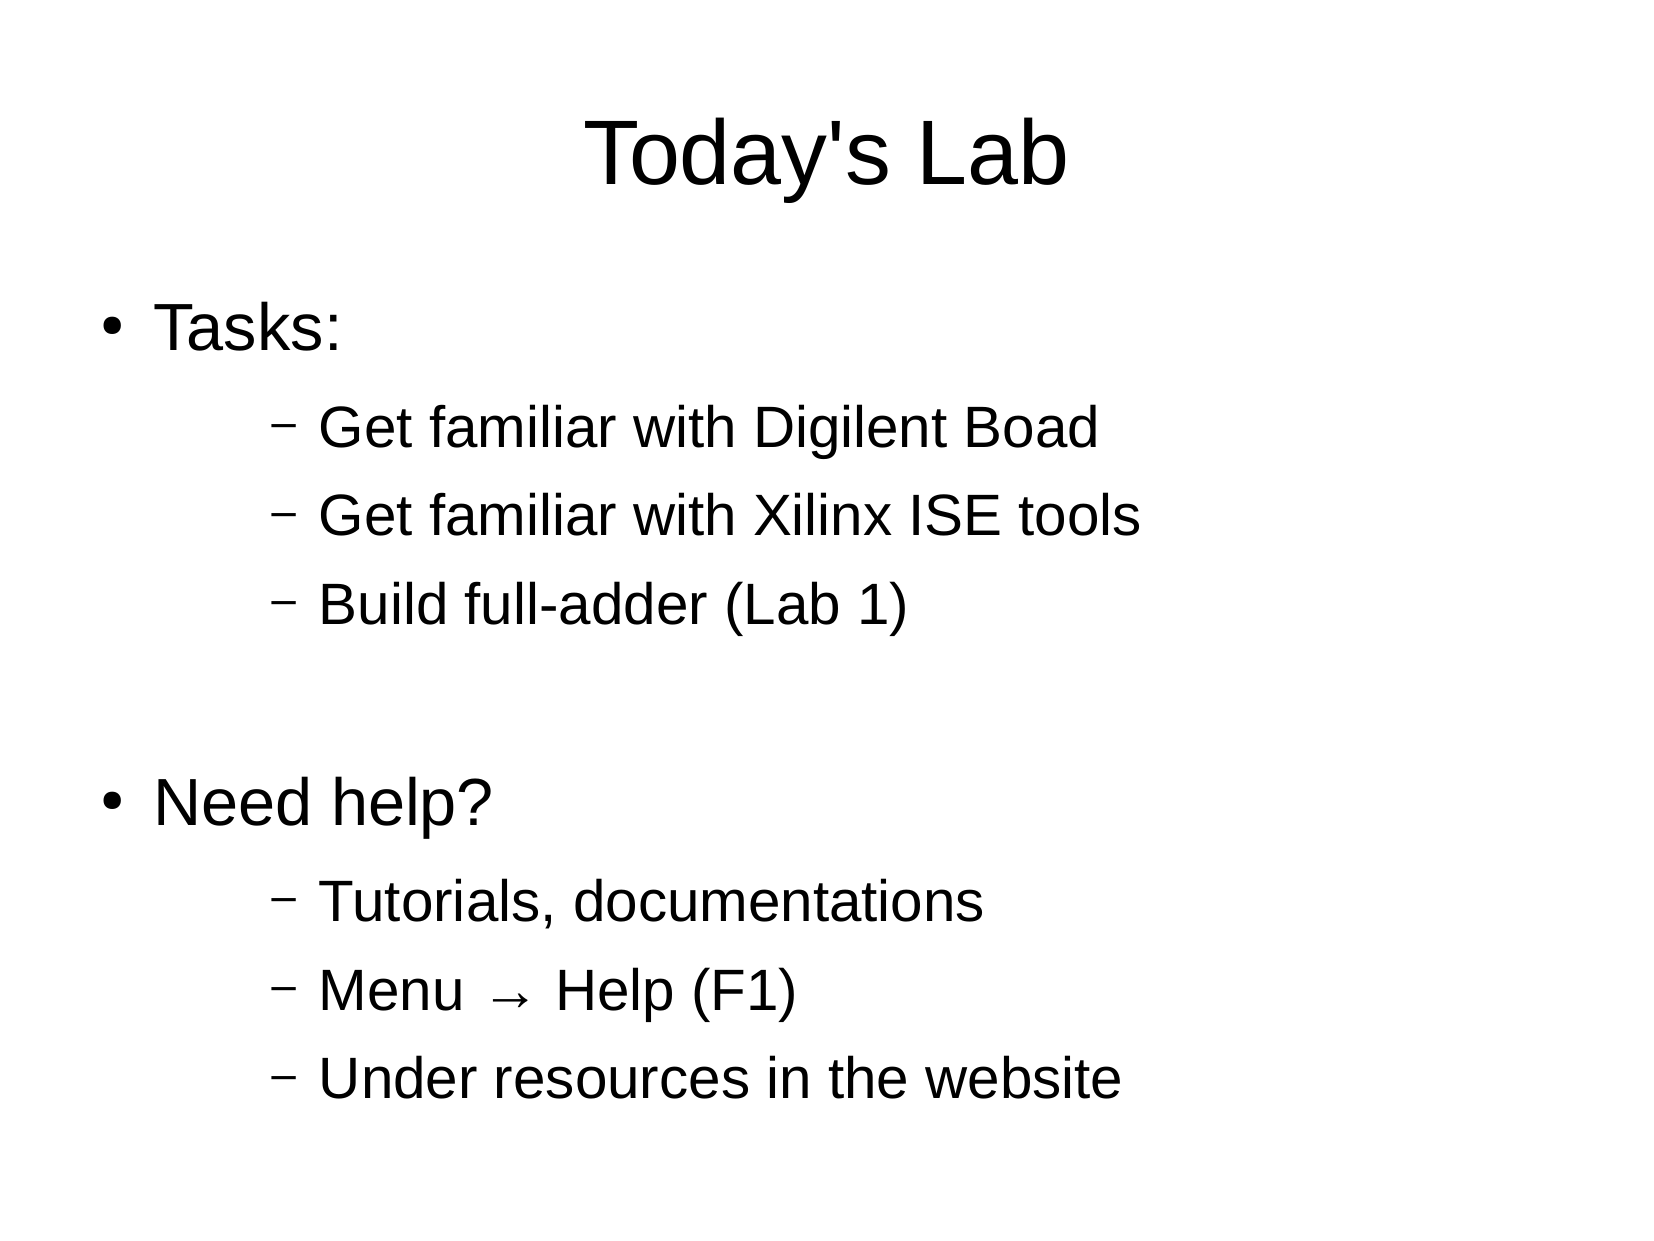

# Today's Lab
Tasks:
Get familiar with Digilent Boad
Get familiar with Xilinx ISE tools
Build full-adder (Lab 1)
Need help?
Tutorials, documentations
Menu → Help (F1)
Under resources in the website